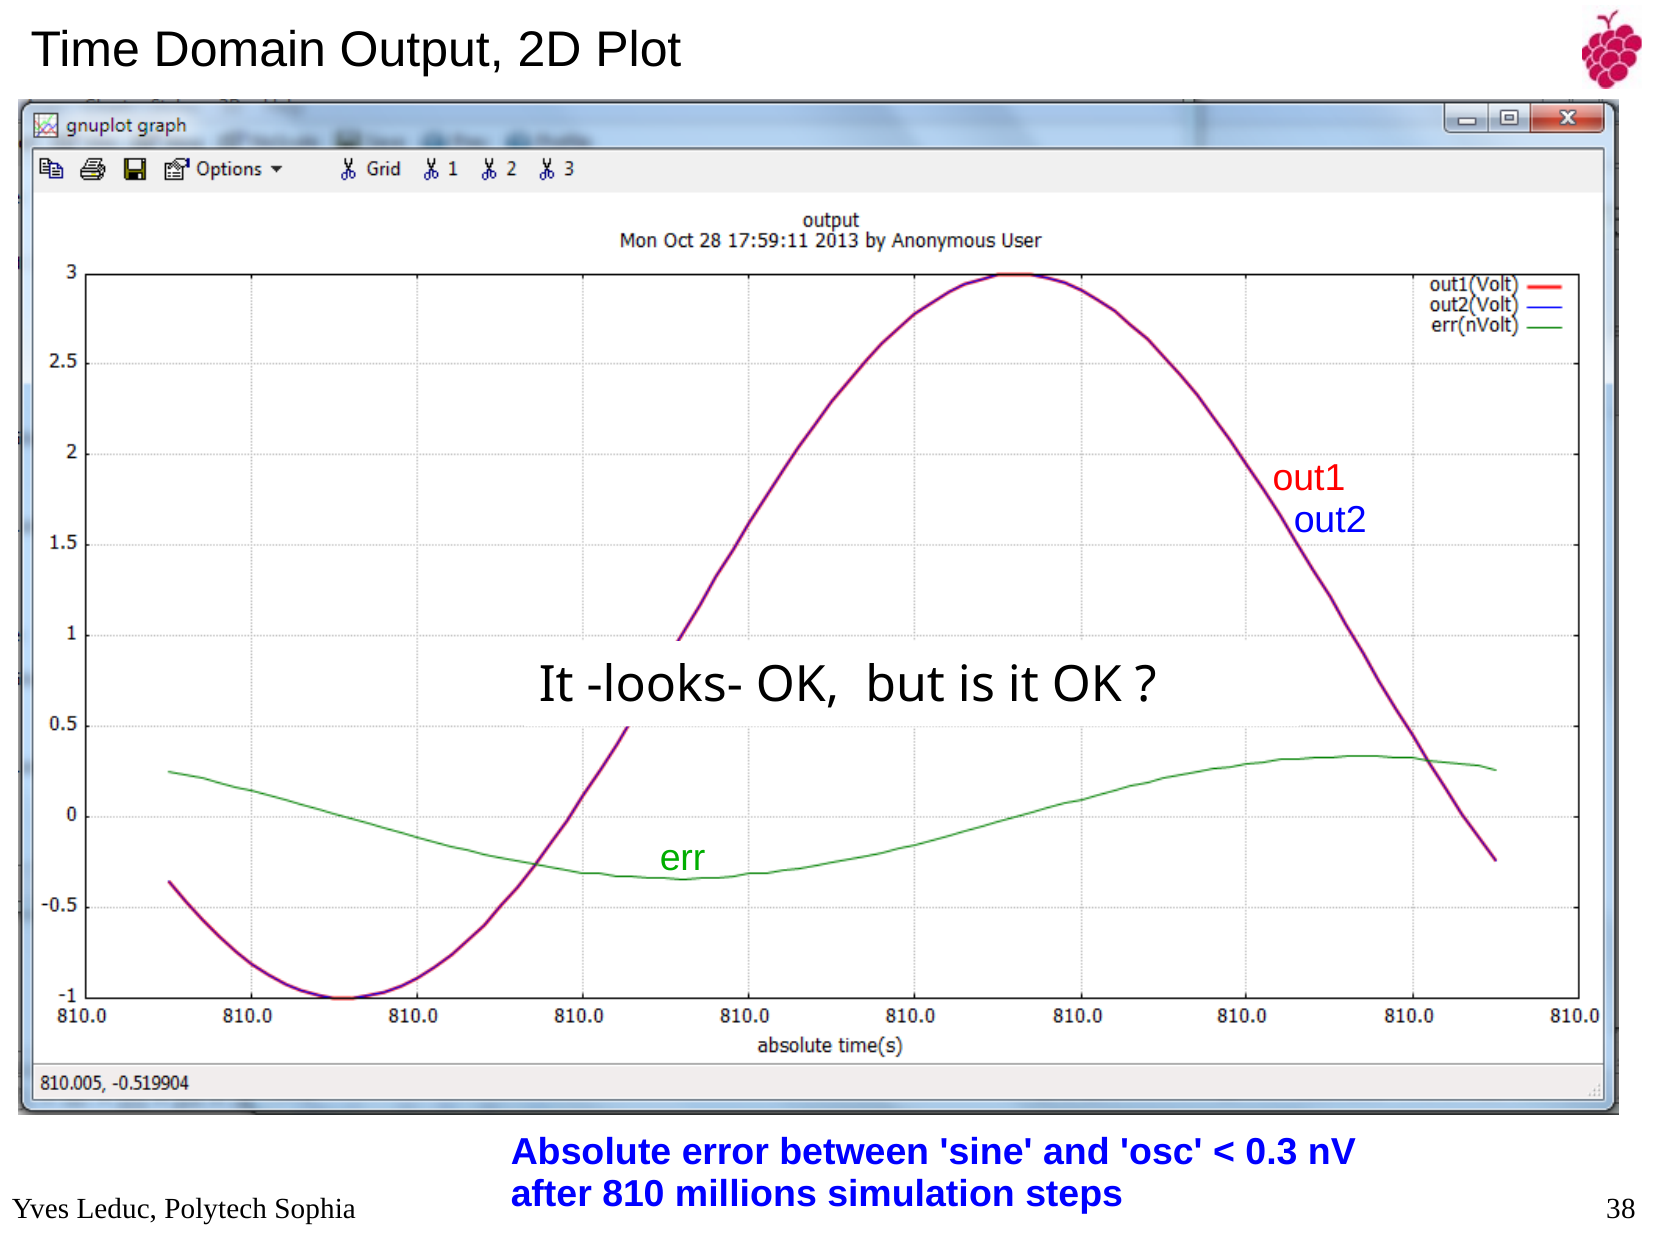

Time Domain Output, 2D Plot
out1
 out2
It -looks- OK, but is it OK ?
err
Absolute error between 'sine' and 'osc' < 0.3 nV
after 810 millions simulation steps
Yves Leduc, Polytech Sophia
38